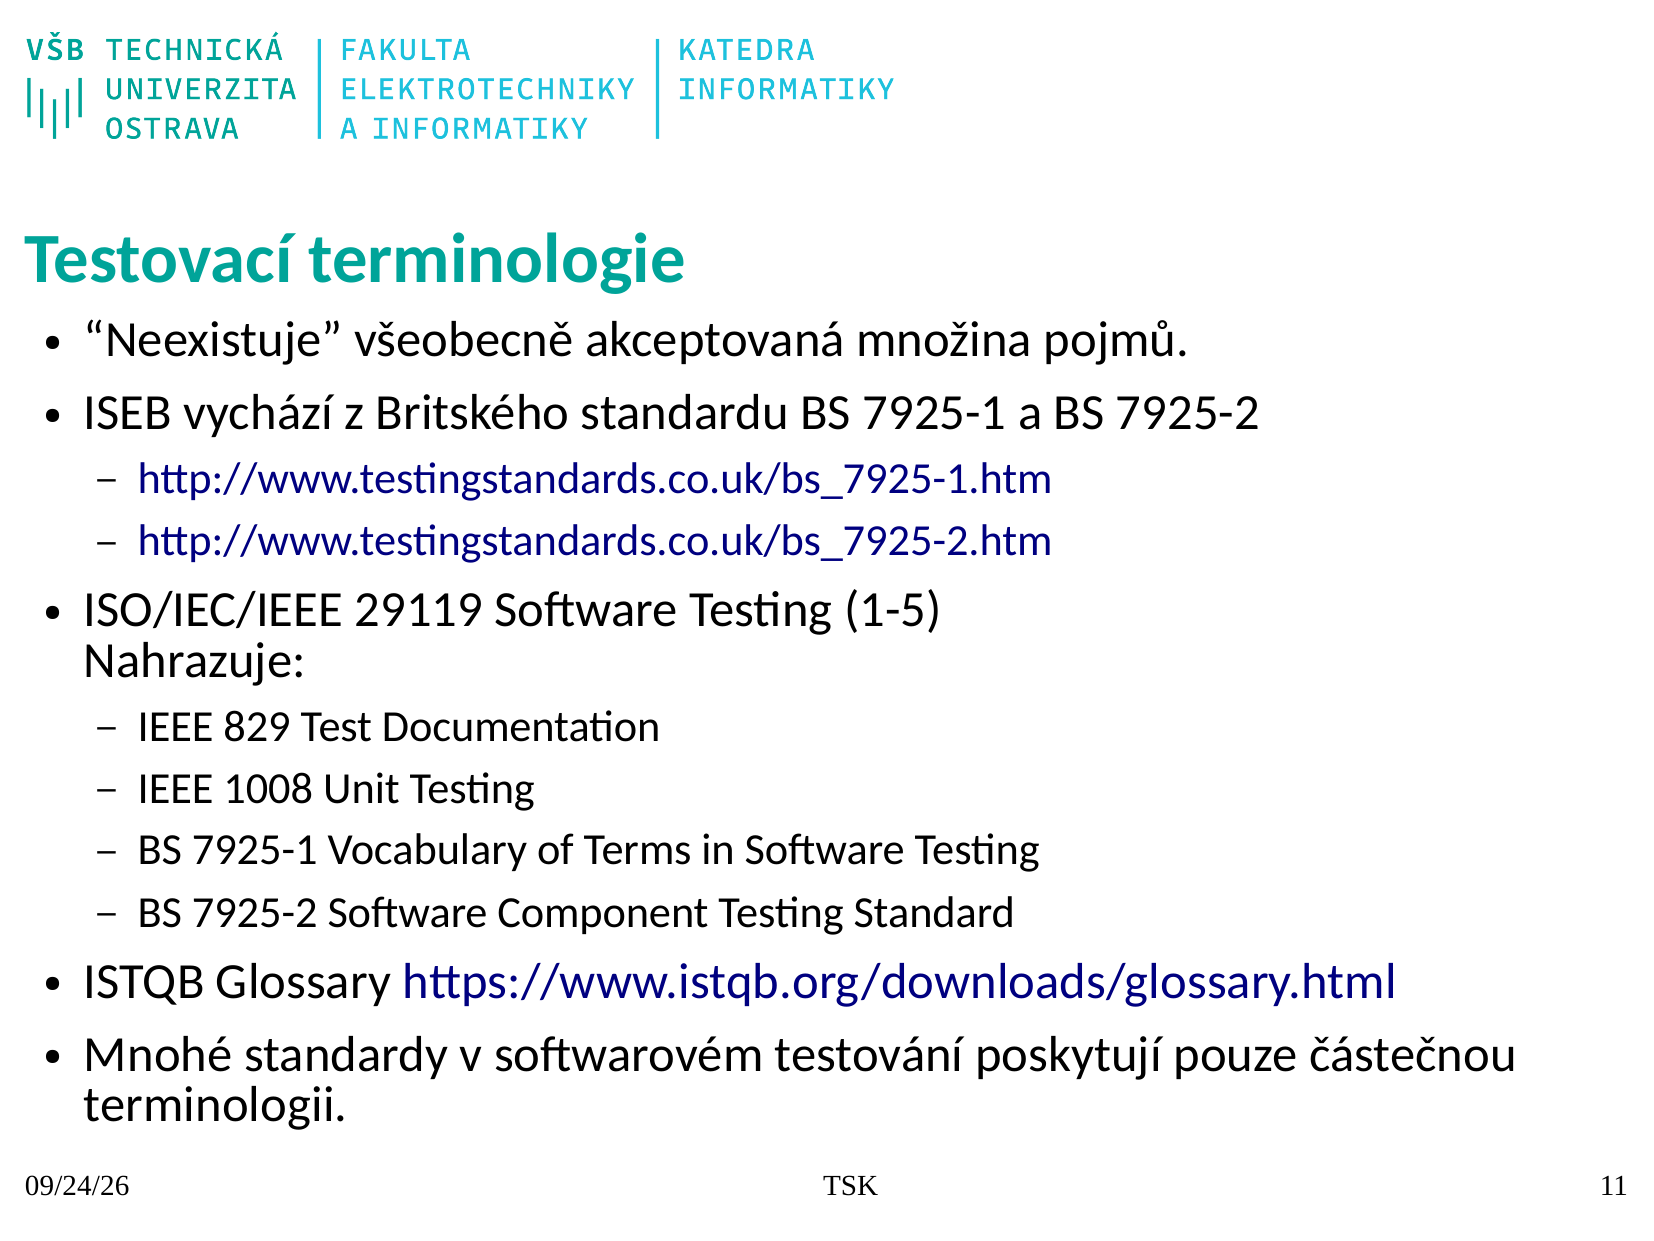

# Testovací terminologie
“Neexistuje” všeobecně akceptovaná množina pojmů.
ISEB vychází z Britského standardu BS 7925-1 a BS 7925-2
http://www.testingstandards.co.uk/bs_7925-1.htm
http://www.testingstandards.co.uk/bs_7925-2.htm
ISO/IEC/IEEE 29119 Software Testing (1-5)
Nahrazuje:
IEEE 829 Test Documentation
IEEE 1008 Unit Testing
BS 7925-1 Vocabulary of Terms in Software Testing
BS 7925-2 Software Component Testing Standard
ISTQB Glossary https://www.istqb.org/downloads/glossary.html
Mnohé standardy v softwarovém testování poskytují pouze částečnou terminologii.
TSK
11